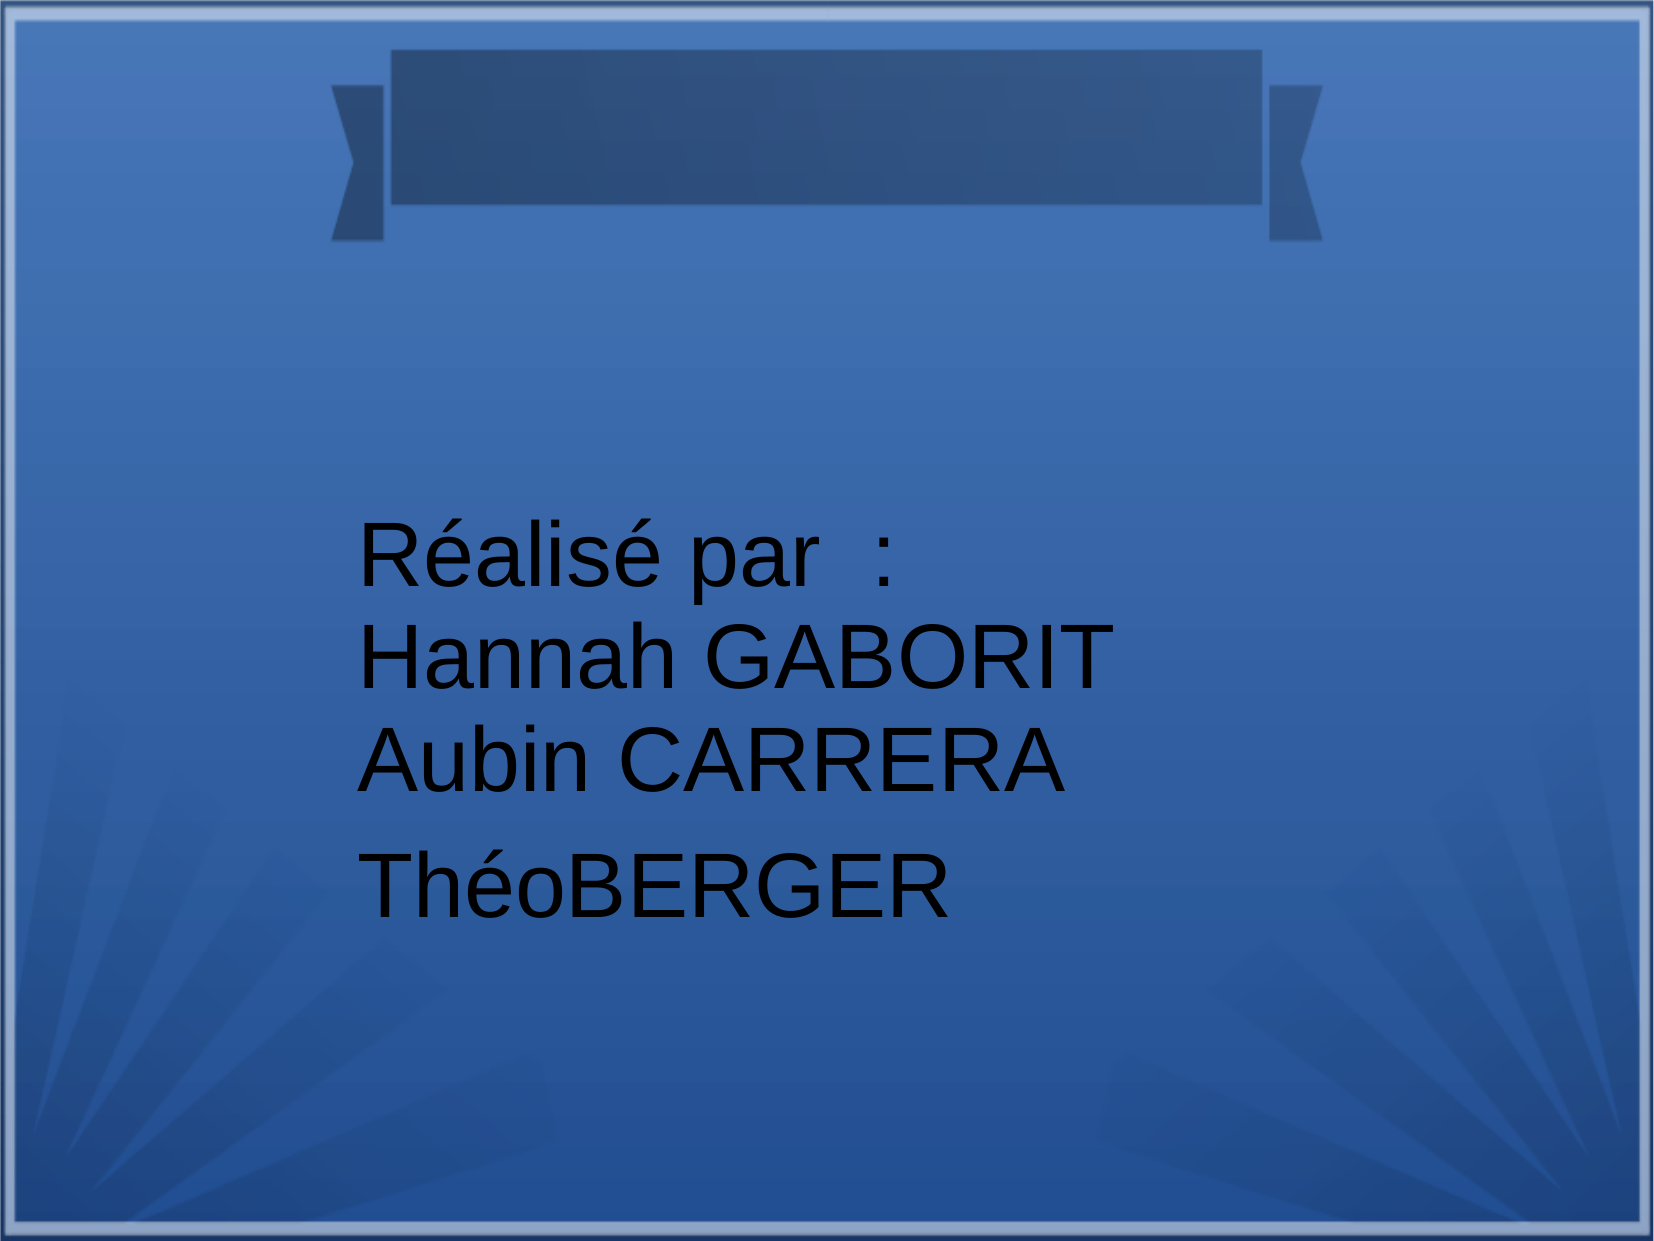

Réalisé par  :
Hannah GABORIT
Aubin CARRERA
ThéoBERGER